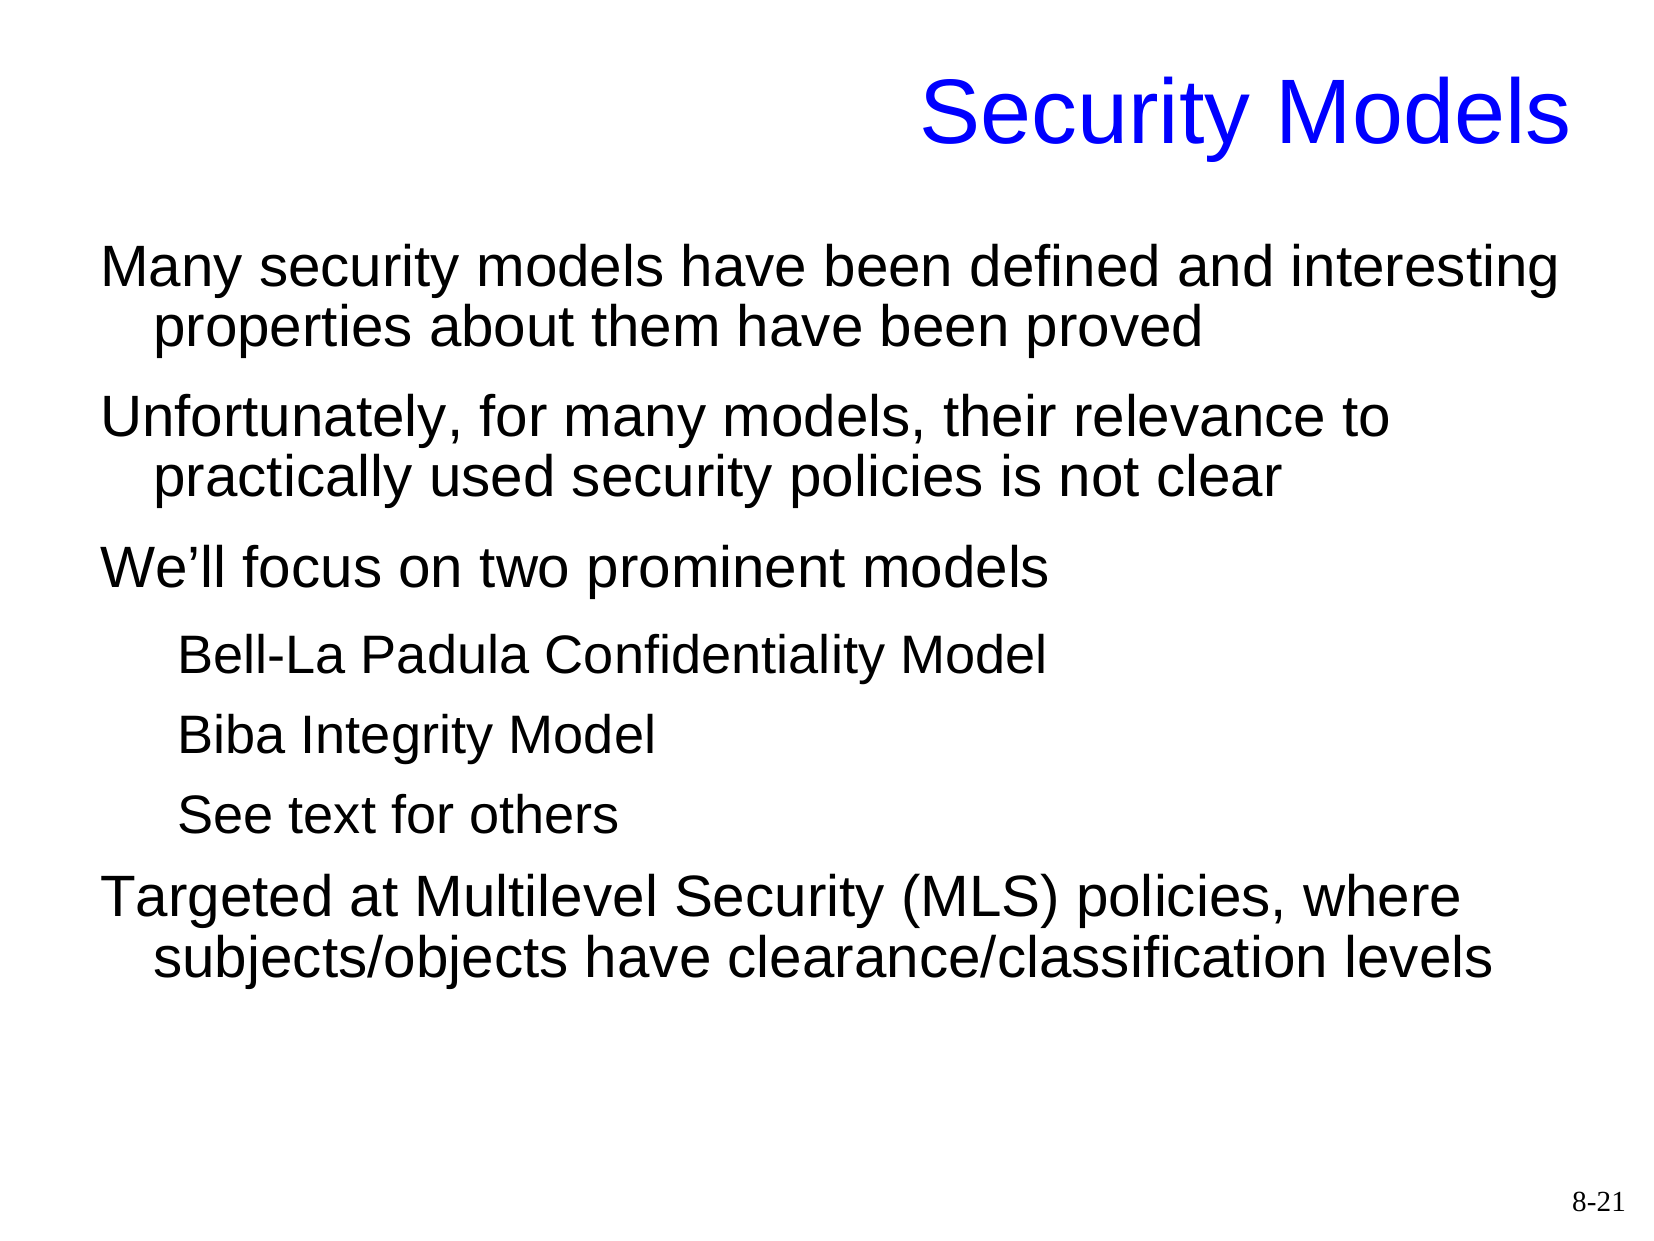

# Security Models
Many security models have been defined and interesting properties about them have been proved
Unfortunately, for many models, their relevance to practically used security policies is not clear
We’ll focus on two prominent models
Bell-La Padula Confidentiality Model
Biba Integrity Model
See text for others
Targeted at Multilevel Security (MLS) policies, where subjects/objects have clearance/classification levels